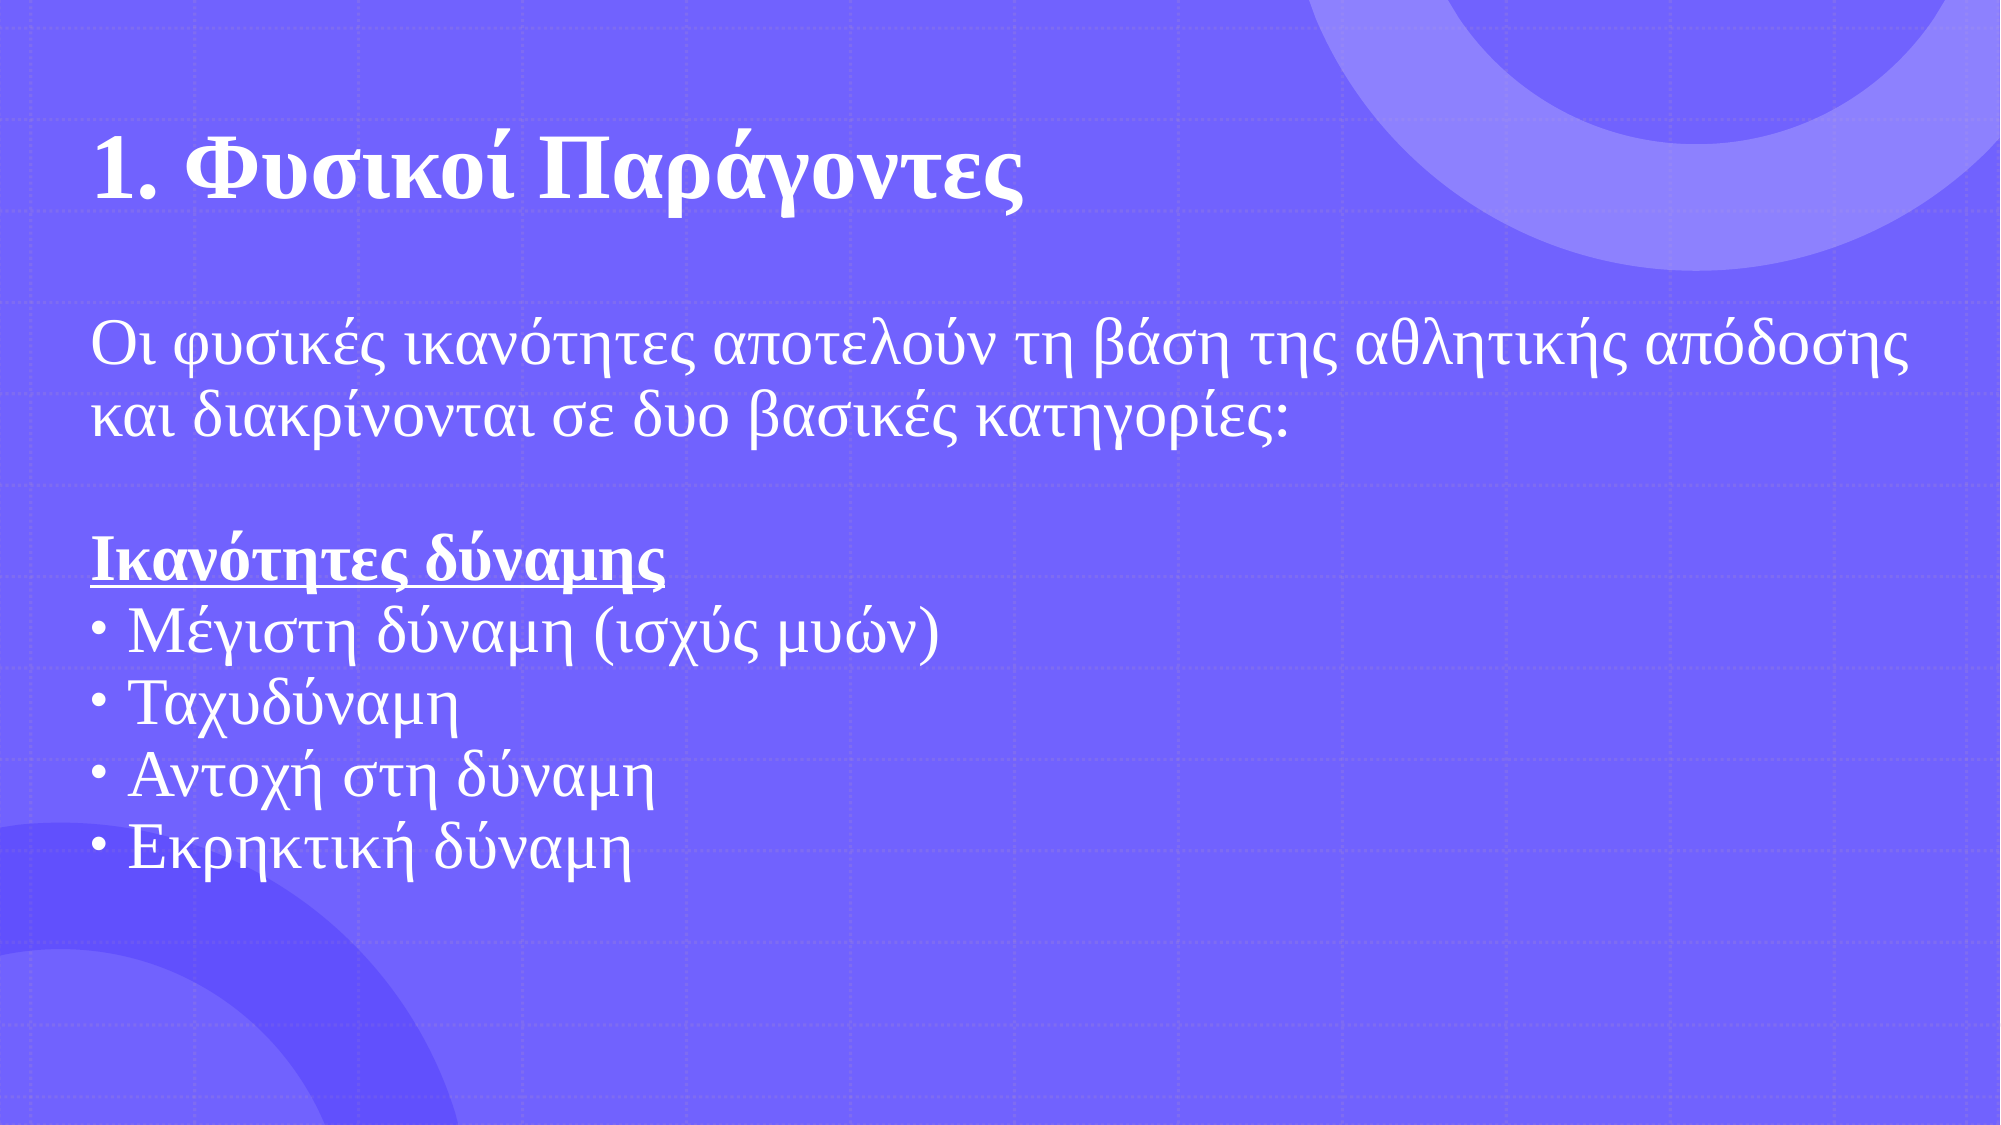

# 1. Φυσικοί Παράγοντες
Οι φυσικές ικανότητες αποτελούν τη βάση της αθλητικής απόδοσης και διακρίνονται σε δυο βασικές κατηγορίες:
Ικανότητες δύναμης
Μέγιστη δύναμη (ισχύς μυών)
Ταχυδύναμη
Αντοχή στη δύναμη
Εκρηκτική δύναμη